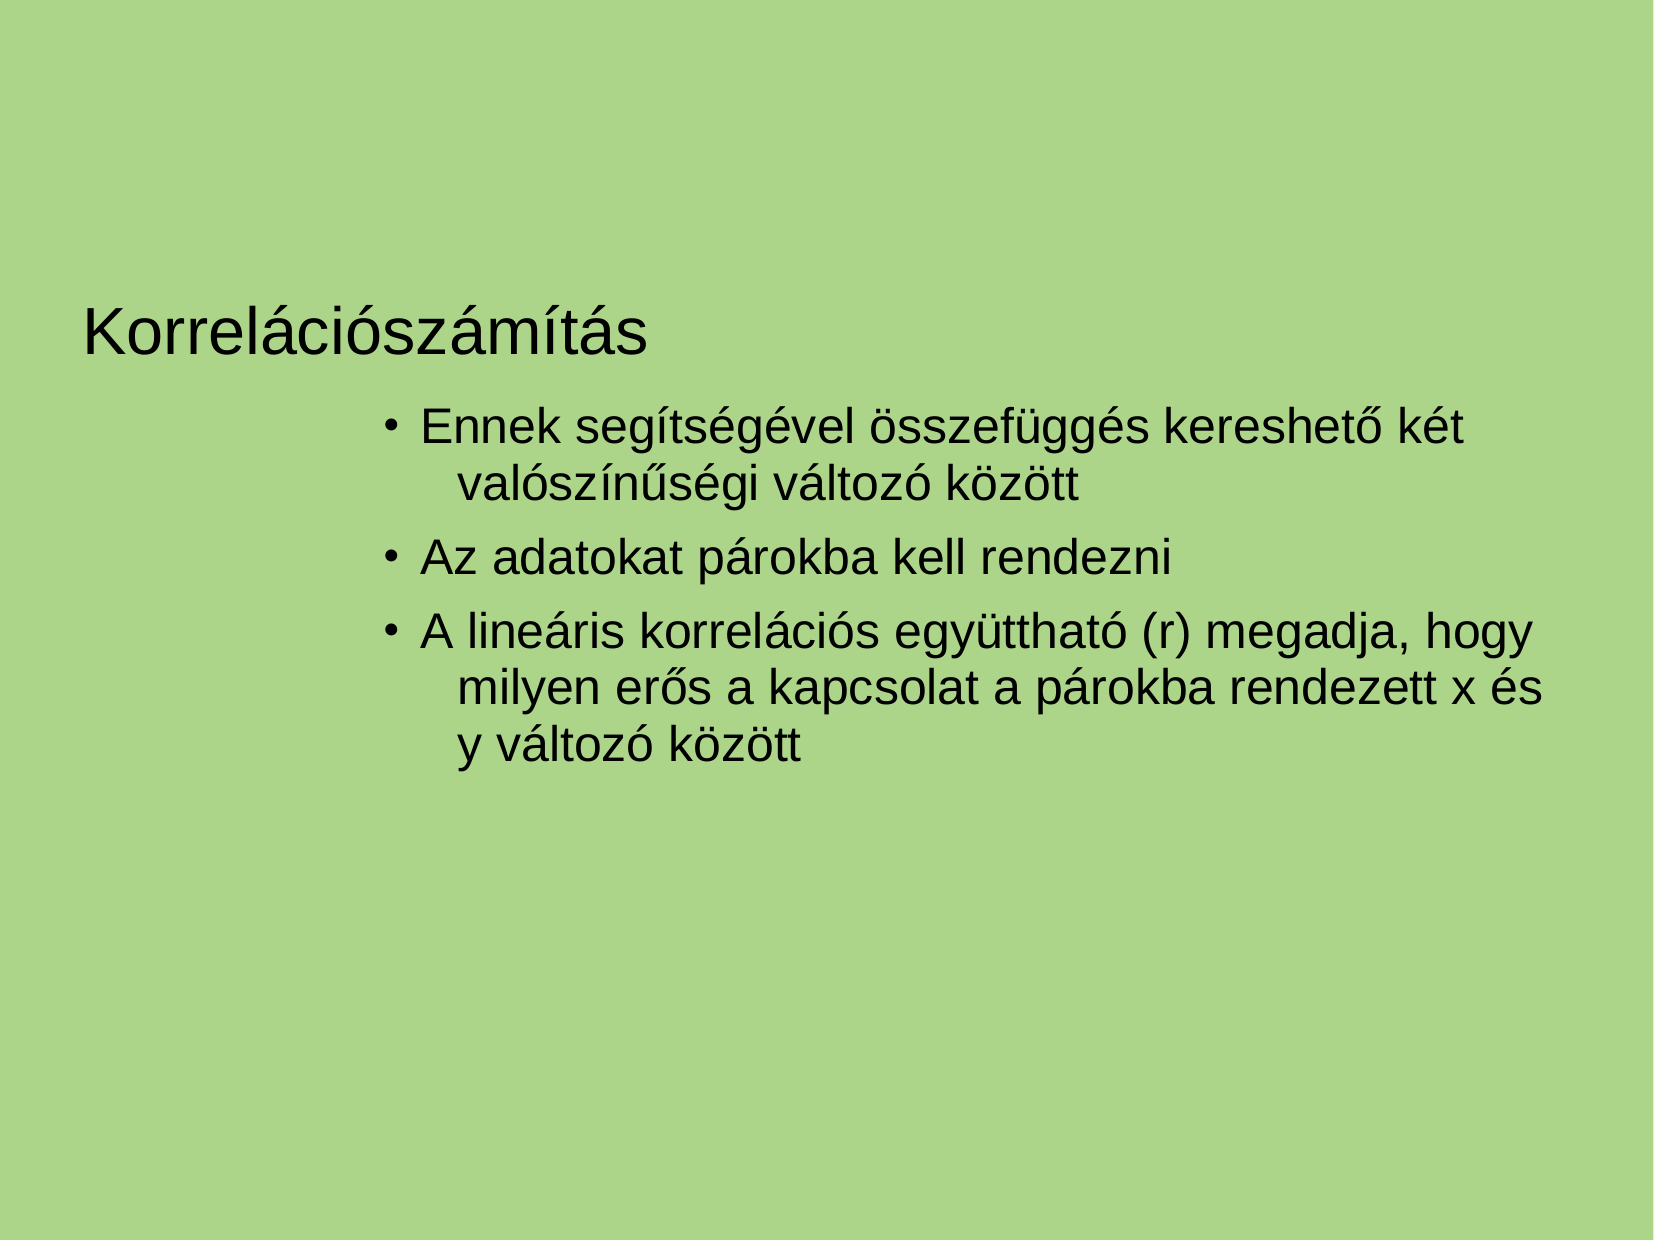

#
Korrelációszámítás
Ennek segítségével összefüggés kereshető két valószínűségi változó között
Az adatokat párokba kell rendezni
A lineáris korrelációs együttható (r) megadja, hogy milyen erős a kapcsolat a párokba rendezett x és y változó között